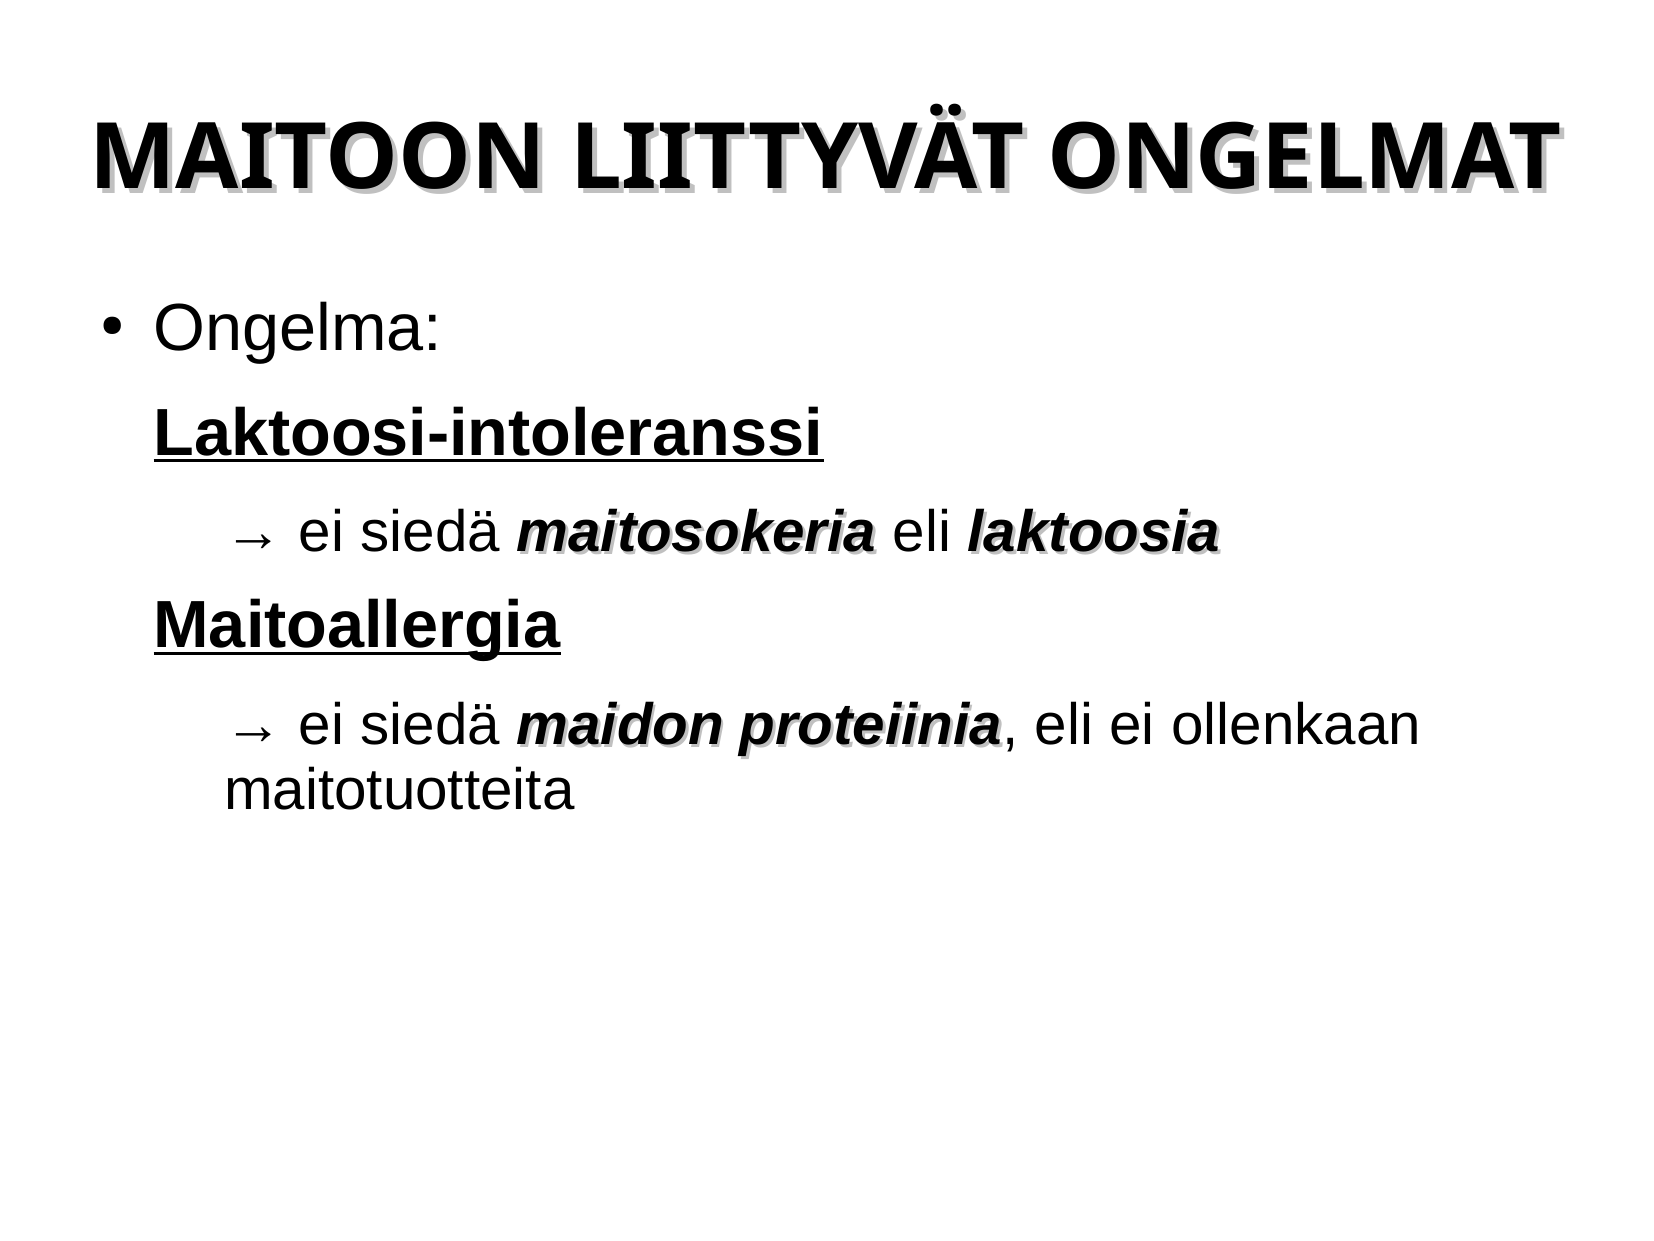

# MAITOON LIITTYVÄT ONGELMAT
Ongelma:
Laktoosi-intoleranssi
→ ei siedä maitosokeria eli laktoosia
Maitoallergia
→ ei siedä maidon proteiinia, eli ei ollenkaan maitotuotteita